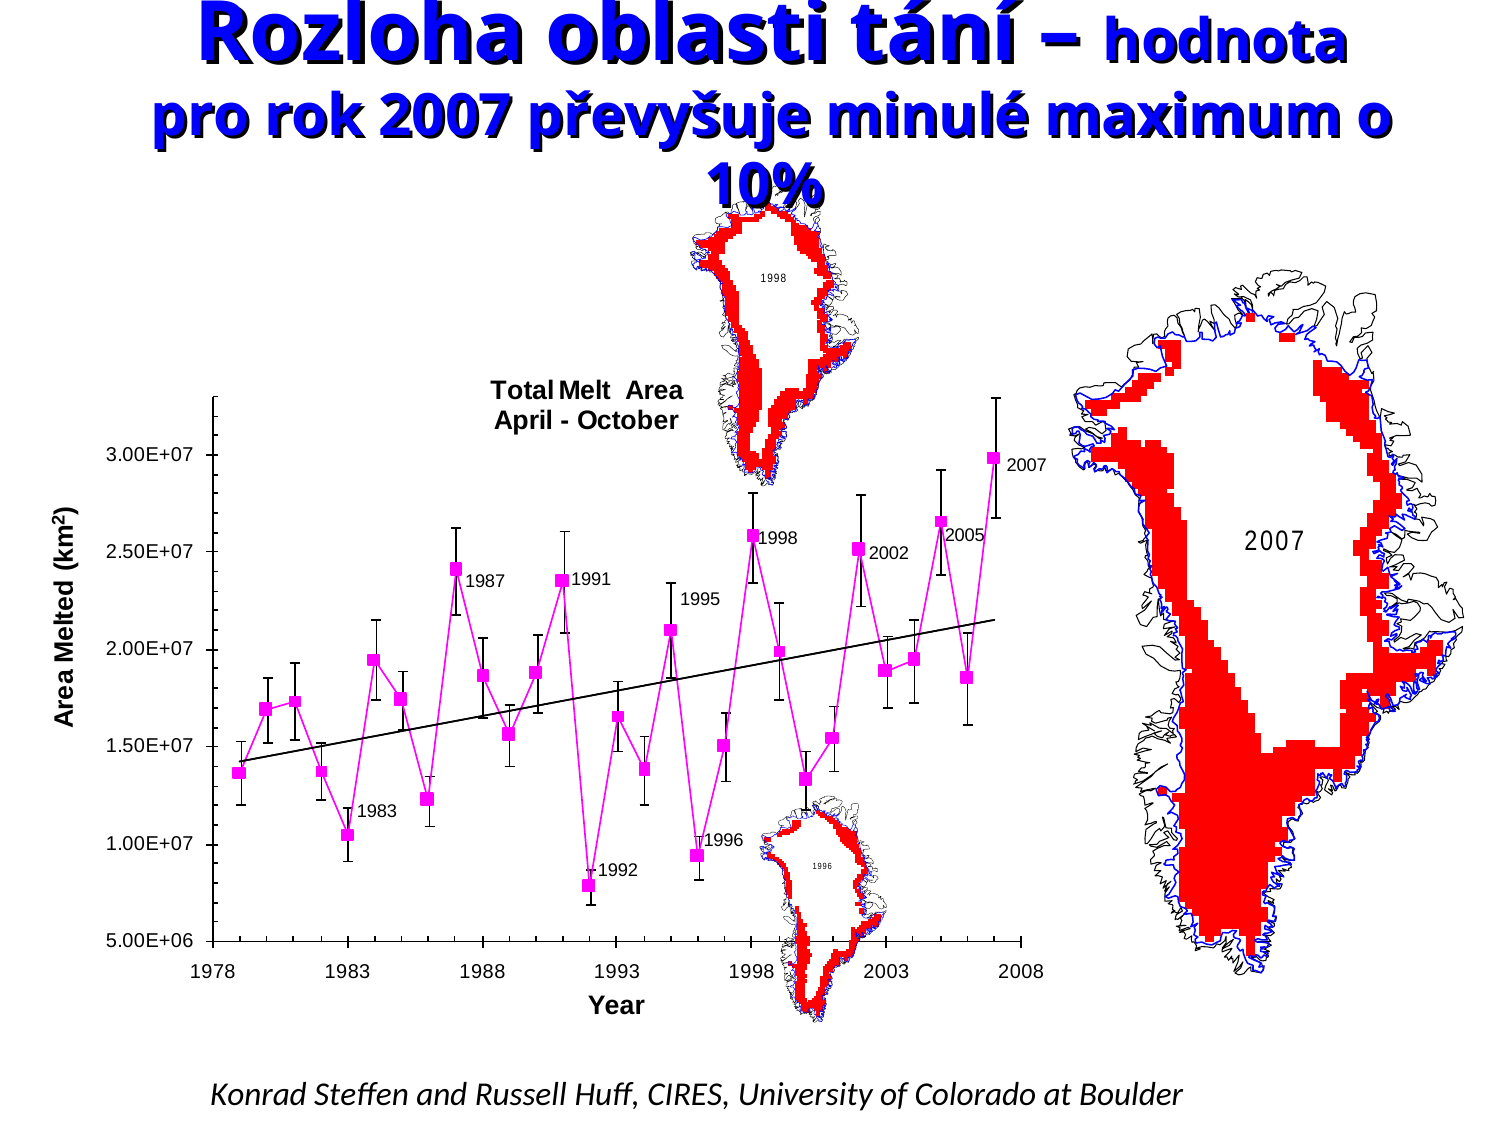

Rozloha oblasti tání – hodnota pro rok 2007 převyšuje minulé maximum o 10%
Konrad Steffen and Russell Huff, CIRES, University of Colorado at Boulder